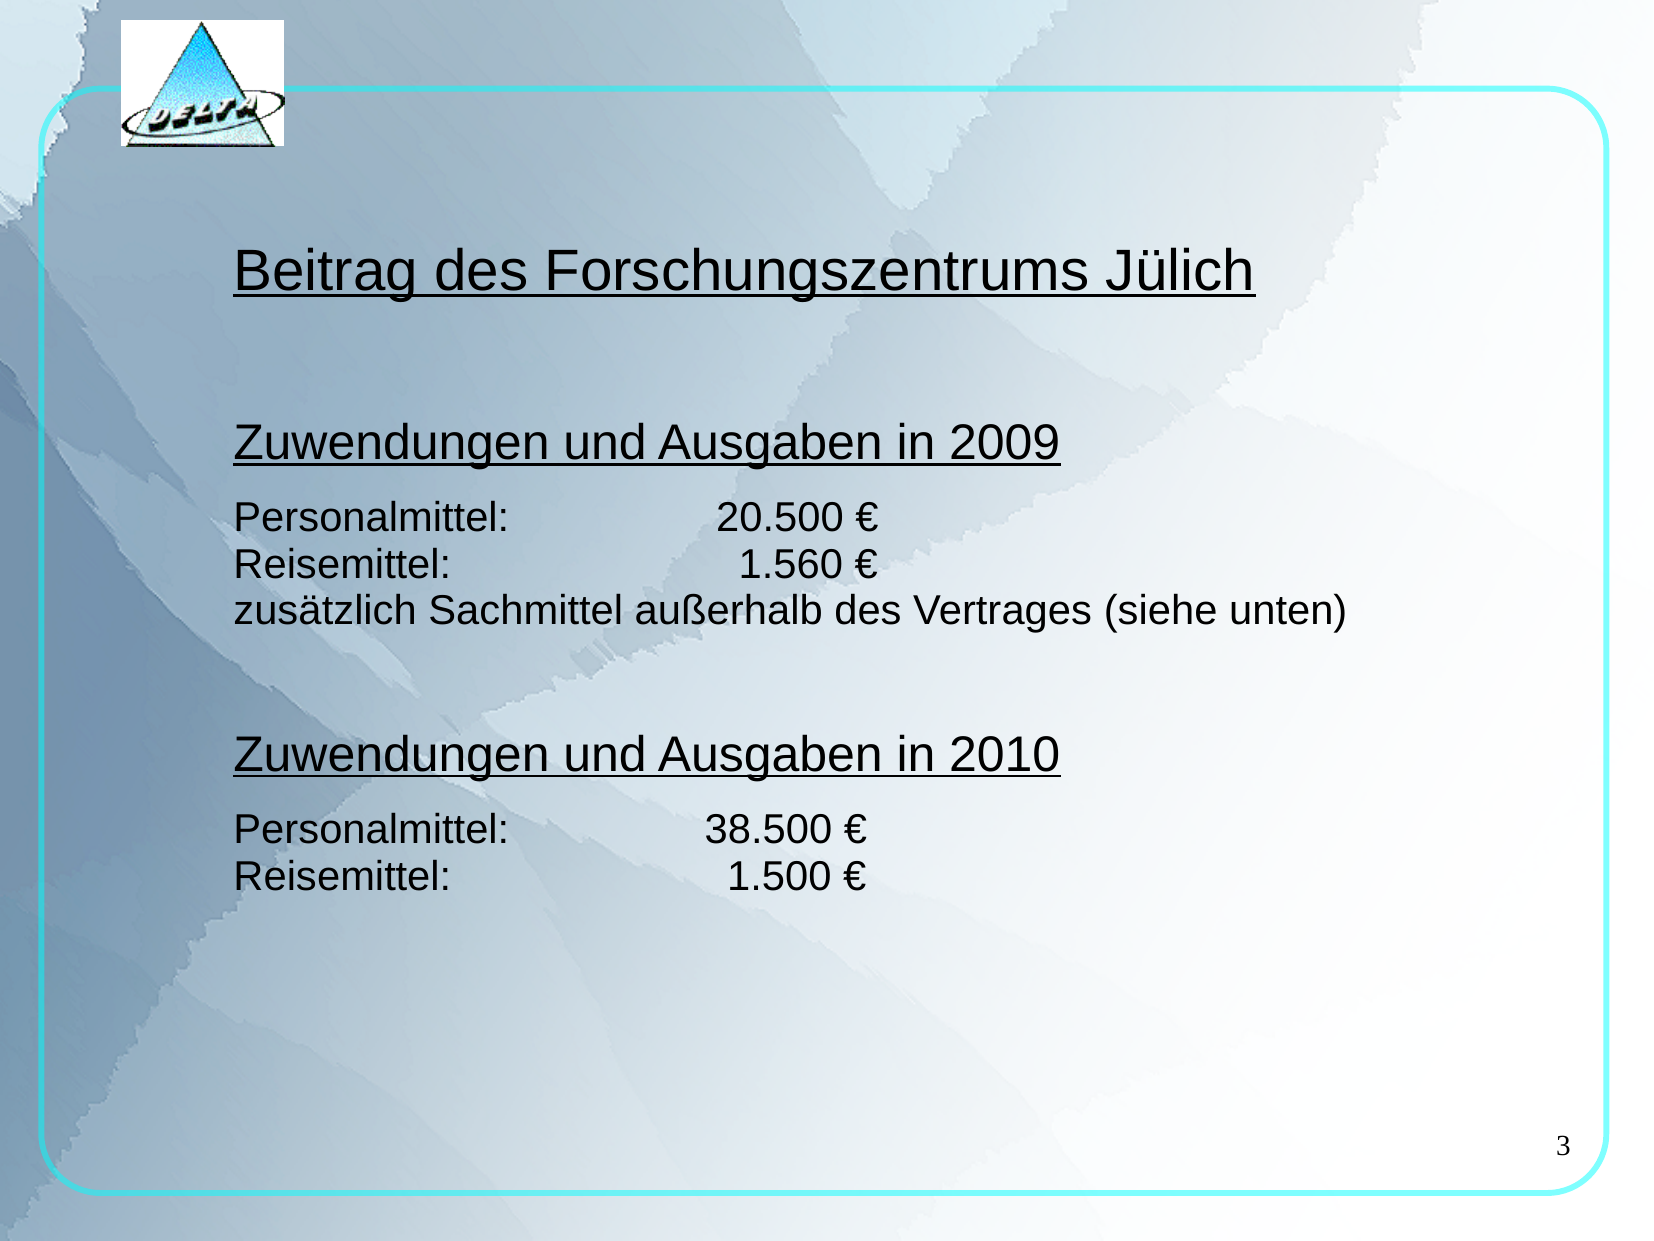

Beitrag des Forschungszentrums Jülich
Zuwendungen und Ausgaben in 2009
Personalmittel: 20.500 €
Reisemittel: 1.560 €
zusätzlich Sachmittel außerhalb des Vertrages (siehe unten)
Zuwendungen und Ausgaben in 2010
Personalmittel: 38.500 €
Reisemittel: 1.500 €
3